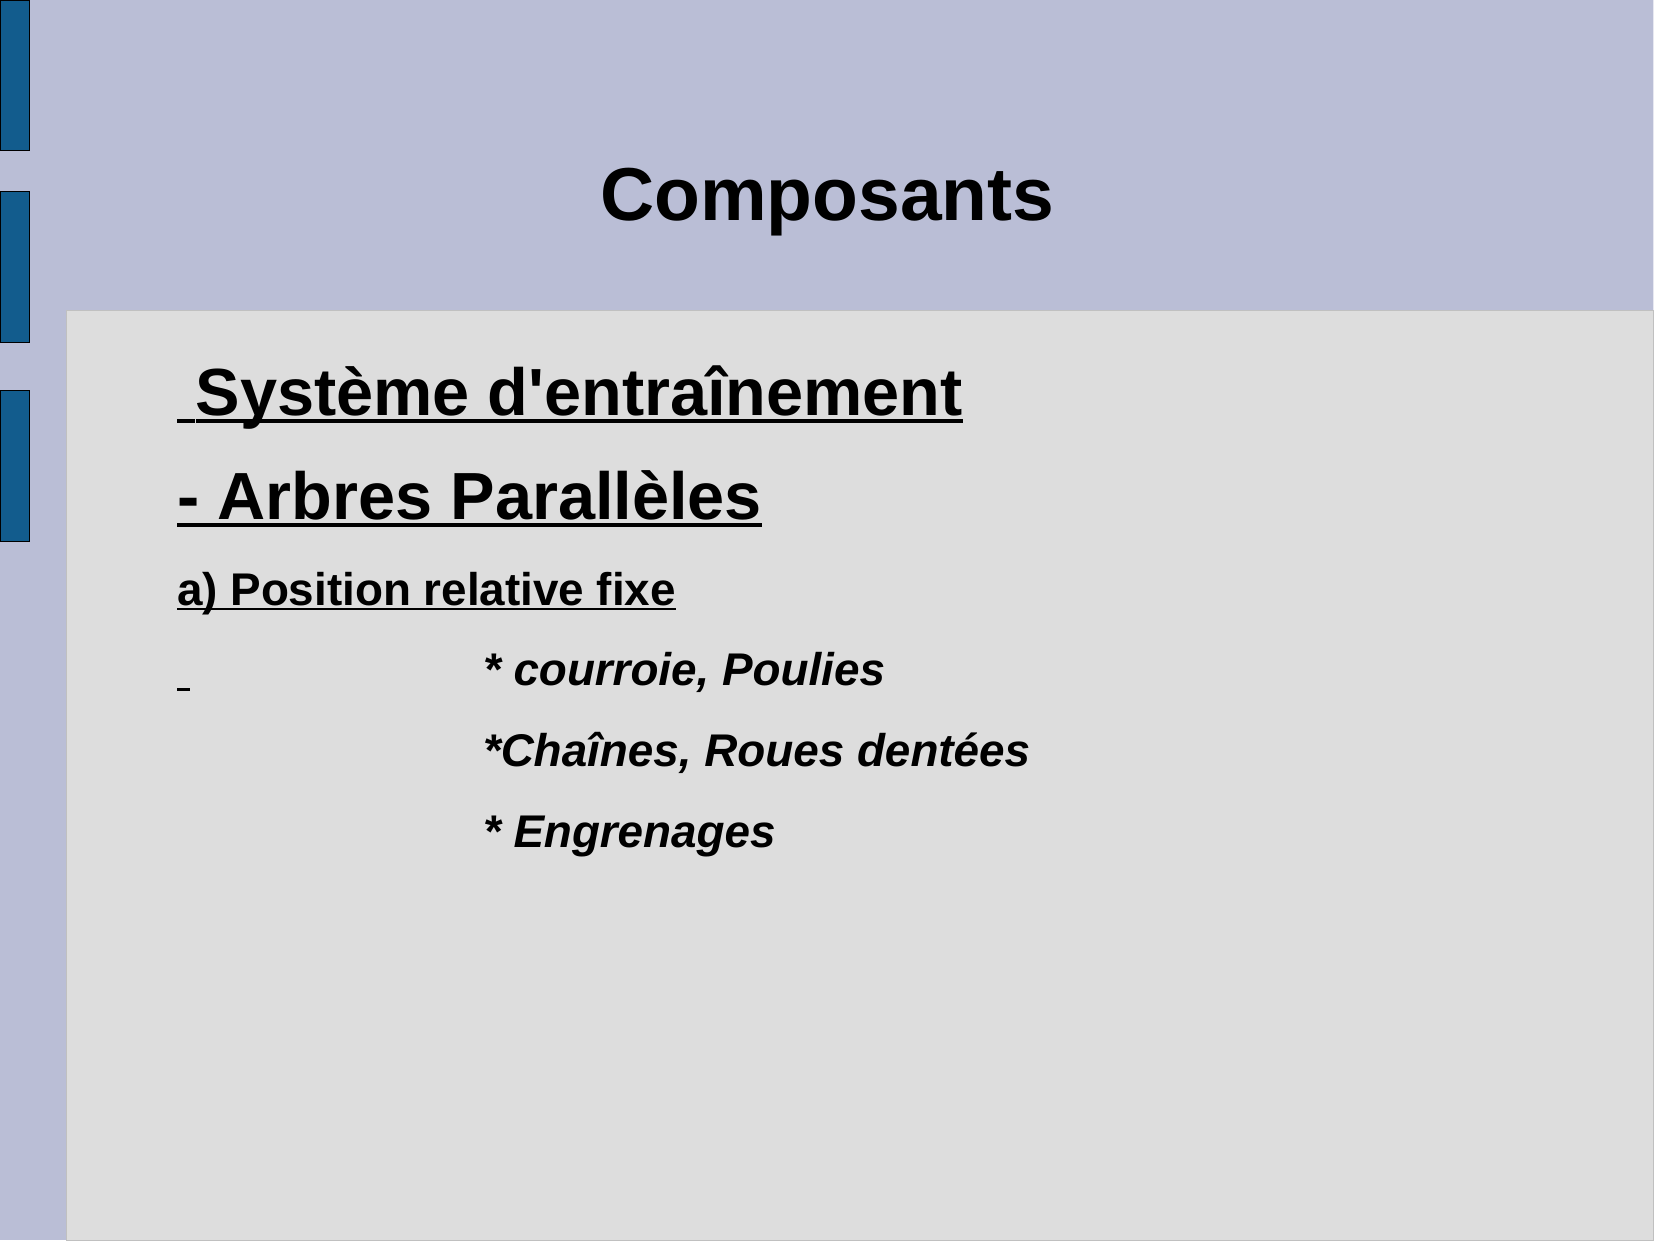

# Composants
 Système d'entraînement
- Arbres Parallèles
a) Position relative fixe
 * courroie, Poulies
 *Chaînes, Roues dentées
 * Engrenages